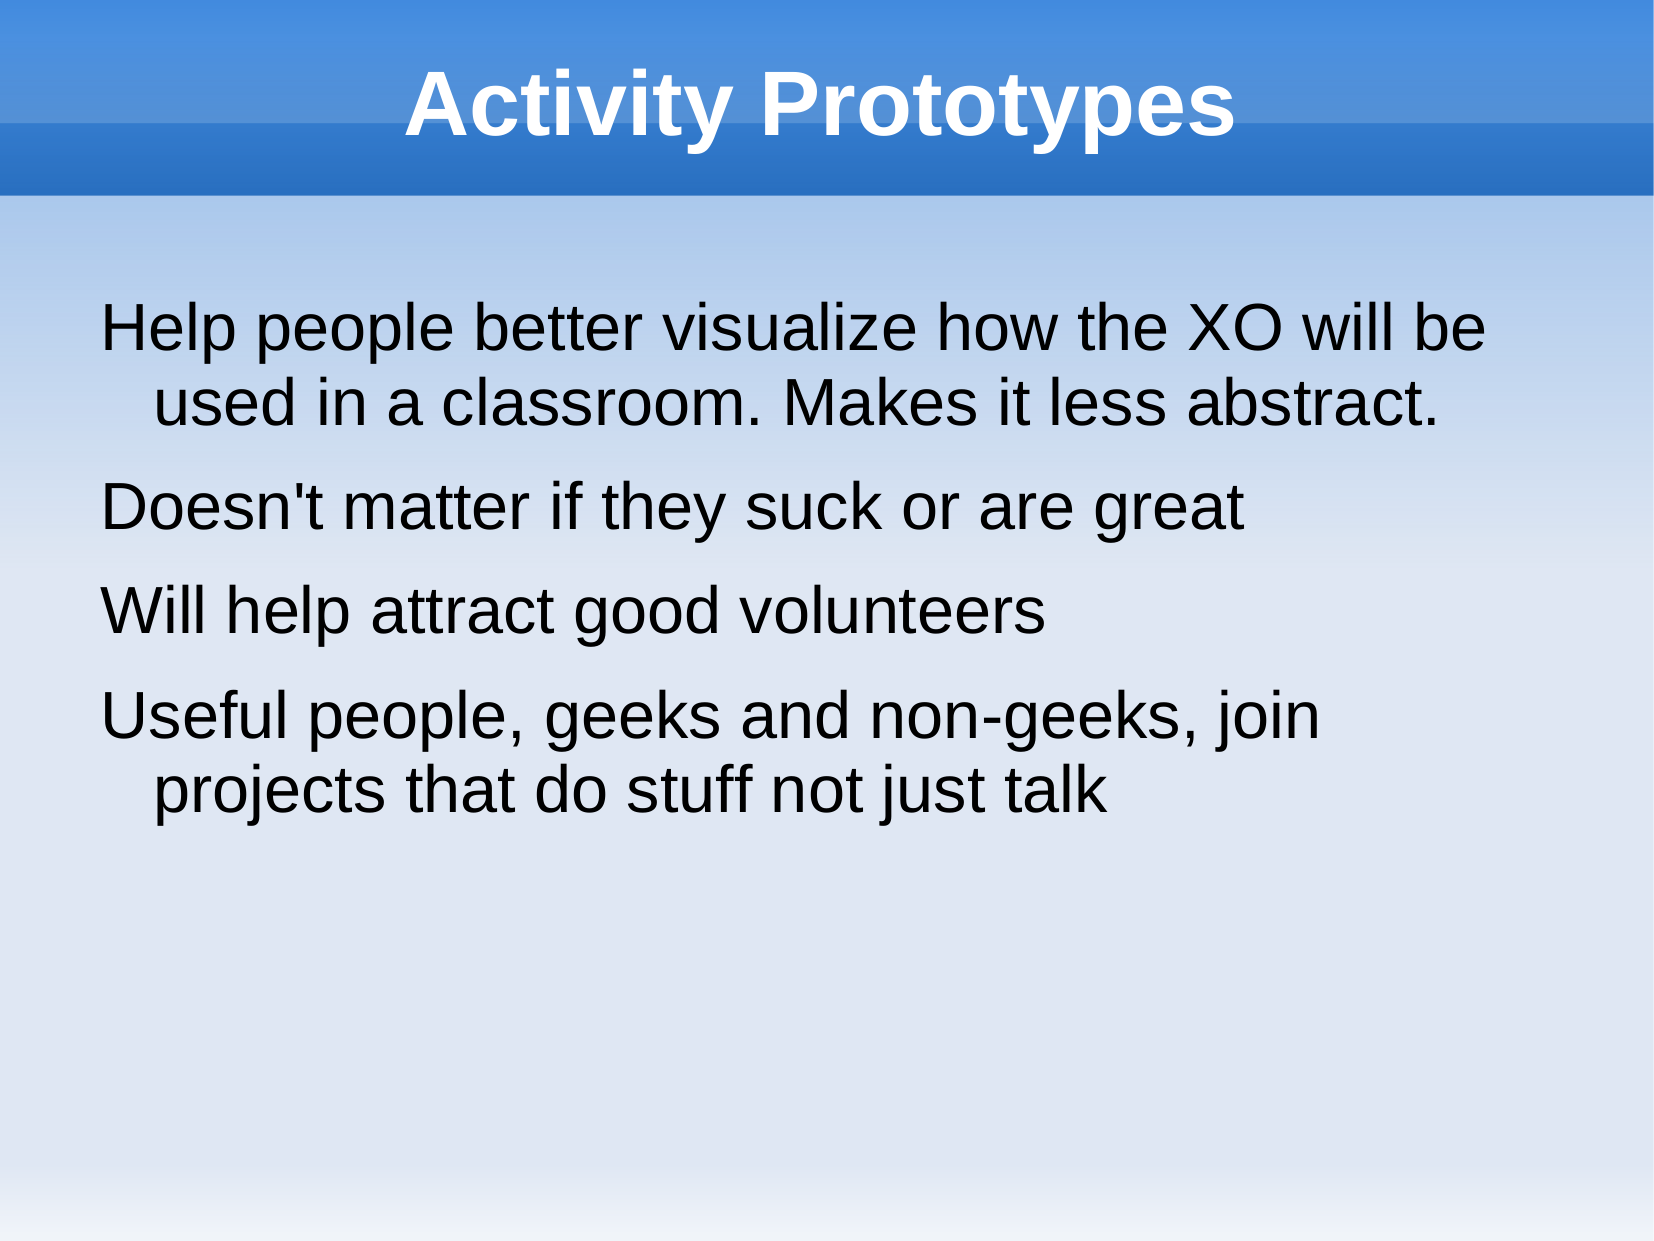

# Activity Prototypes
Help people better visualize how the XO will be used in a classroom. Makes it less abstract.
Doesn't matter if they suck or are great
Will help attract good volunteers
Useful people, geeks and non-geeks, join projects that do stuff not just talk